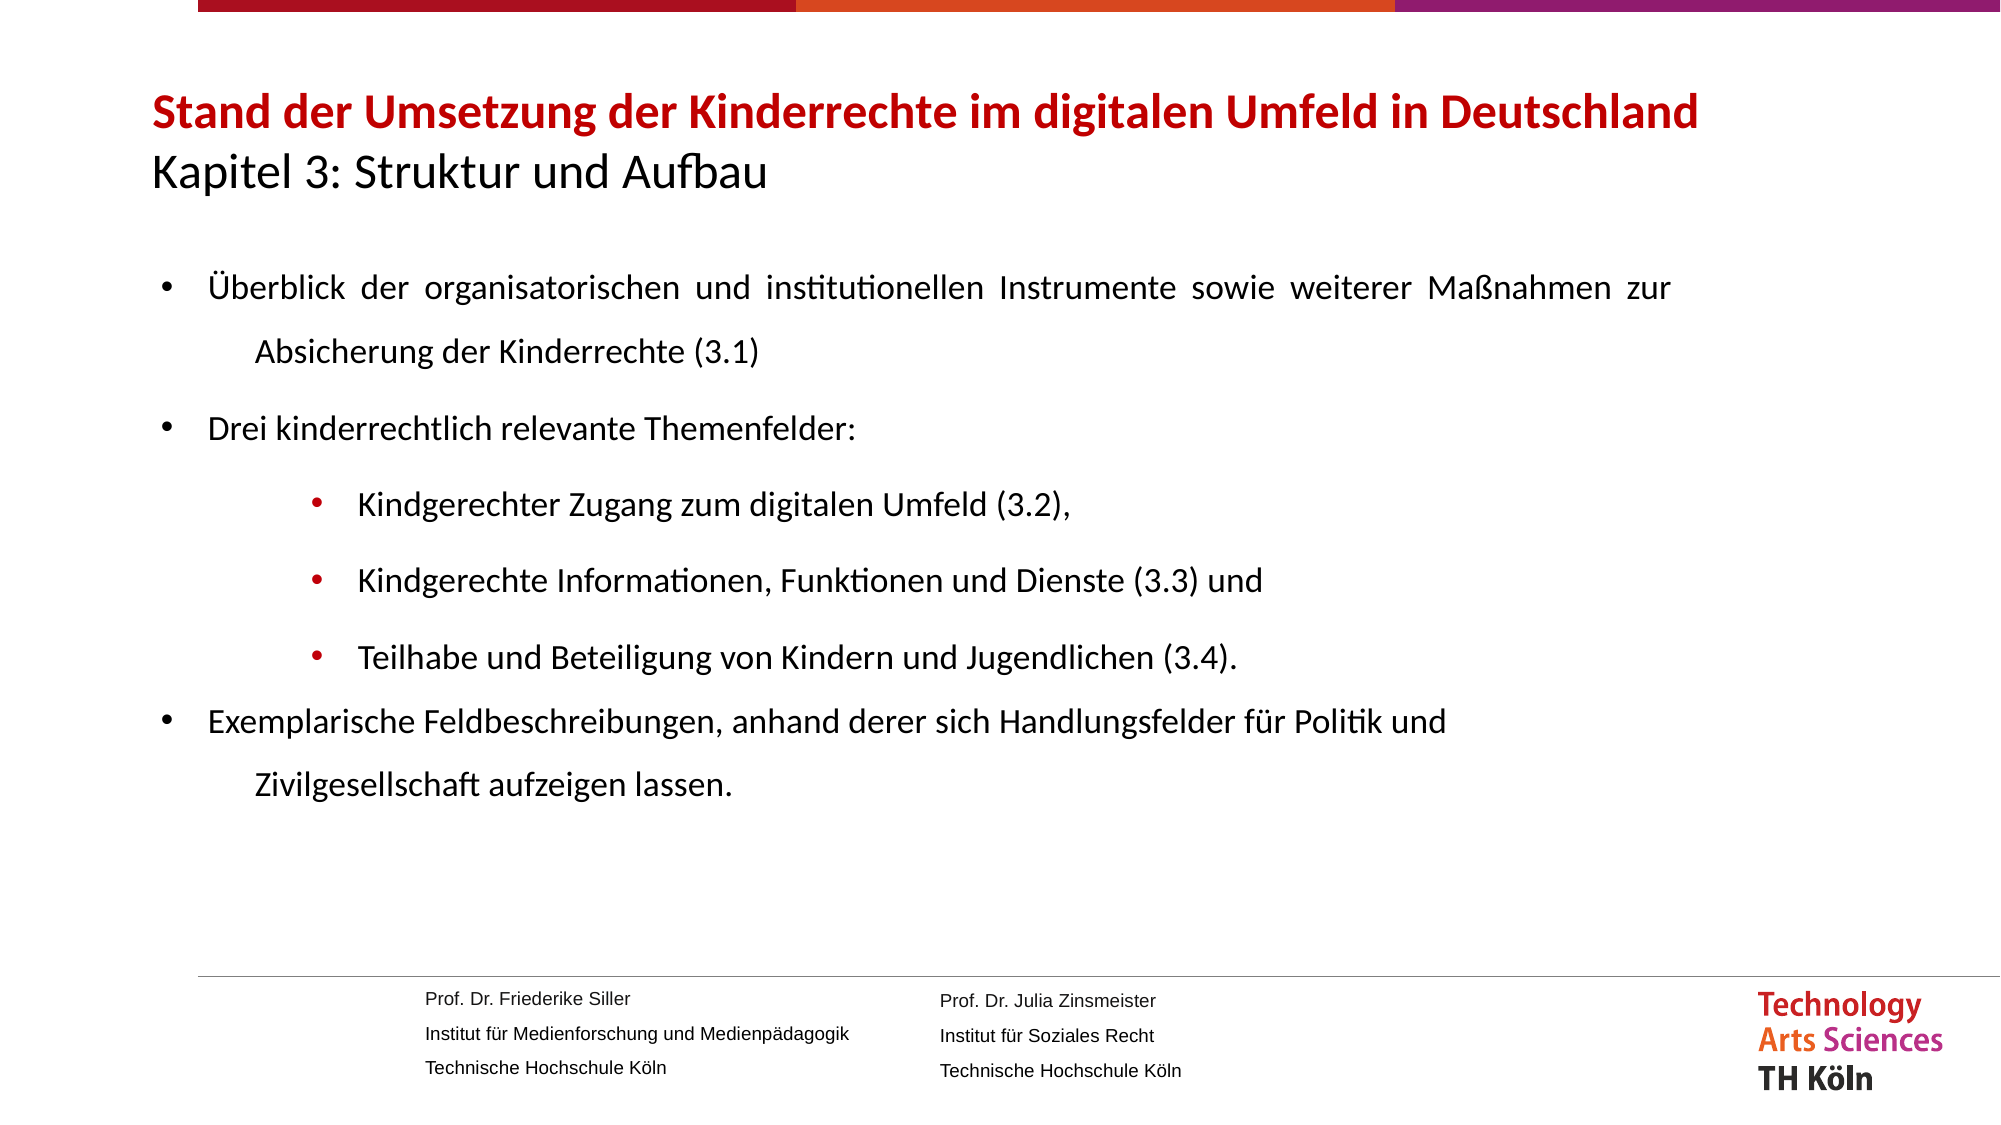

Stand der Umsetzung der Kinderrechte im digitalen Umfeld in Deutschland
Kapitel 3: Struktur und Aufbau
# Überblick der organisatorischen und institutionellen Instrumente sowie weiterer Maßnahmen zur Absicherung der Kinderrechte (3.1)
Drei kinderrechtlich relevante Themenfelder:
Kindgerechter Zugang zum digitalen Umfeld (3.2),
Kindgerechte Informationen, Funktionen und Dienste (3.3) und
Teilhabe und Beteiligung von Kindern und Jugendlichen (3.4).
Exemplarische Feldbeschreibungen, anhand derer sich Handlungsfelder für Politik und Zivilgesellschaft aufzeigen lassen.